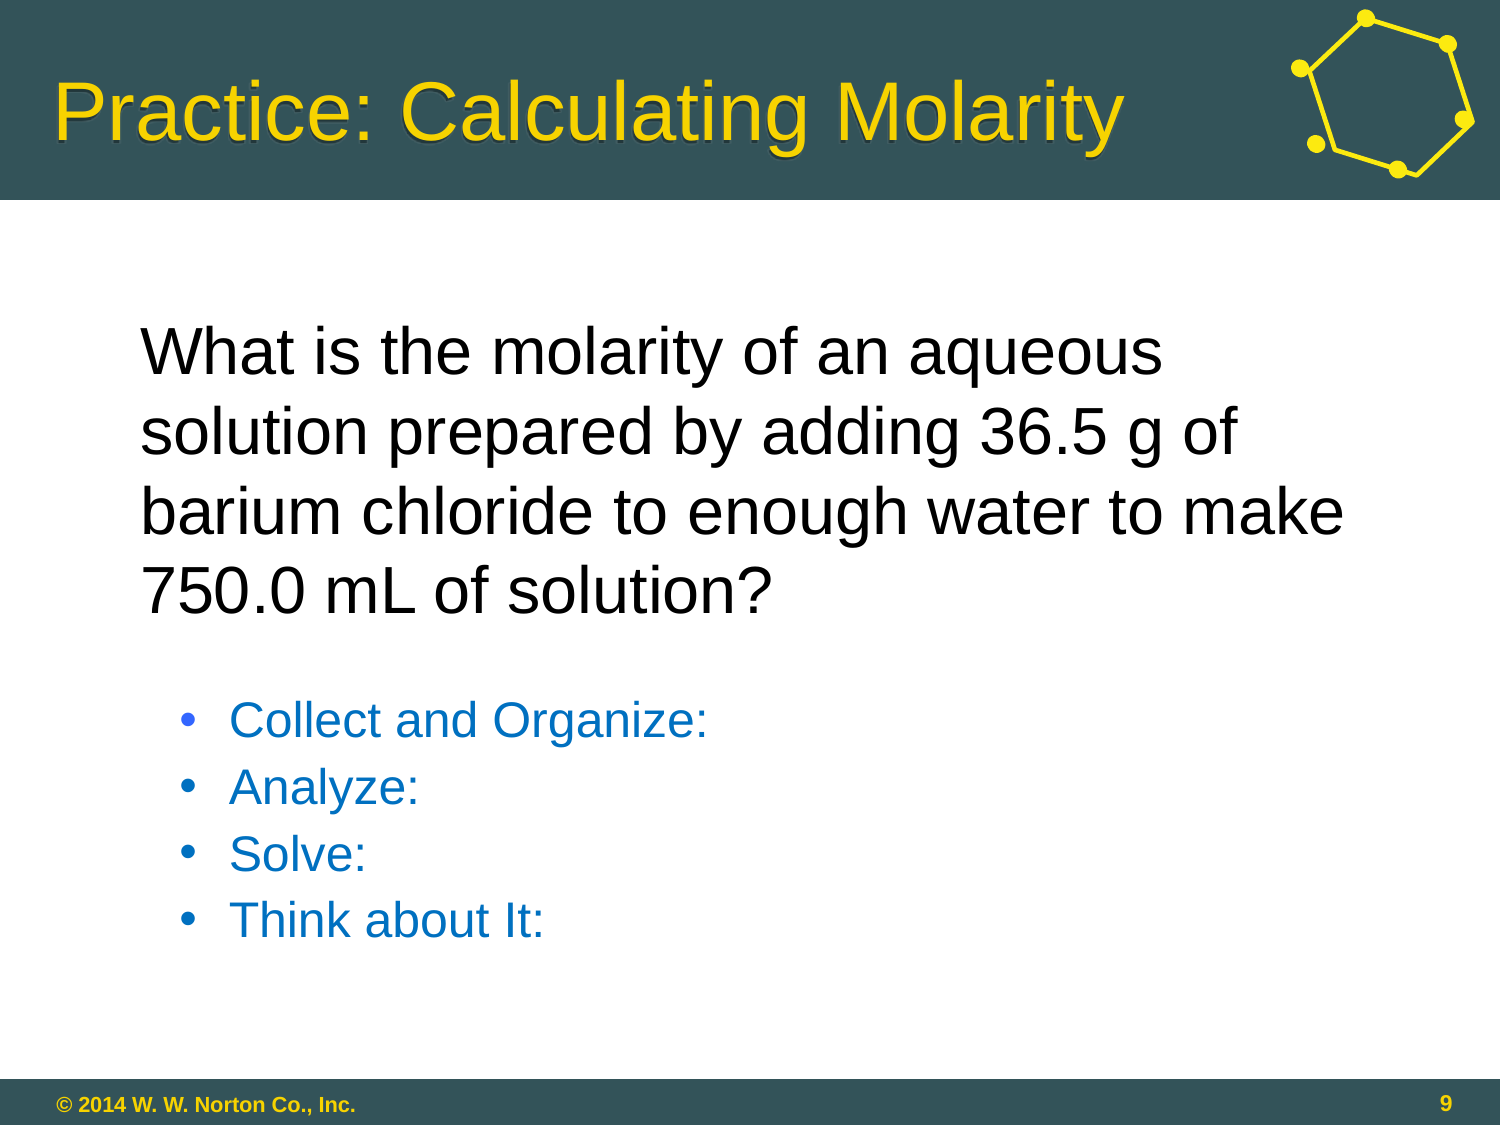

Practice: Calculating Molarity
# What is the molarity of an aqueous solution prepared by adding 36.5 g of barium chloride to enough water to make 750.0 mL of solution?
 Collect and Organize:
 Analyze:
 Solve:
 Think about It: